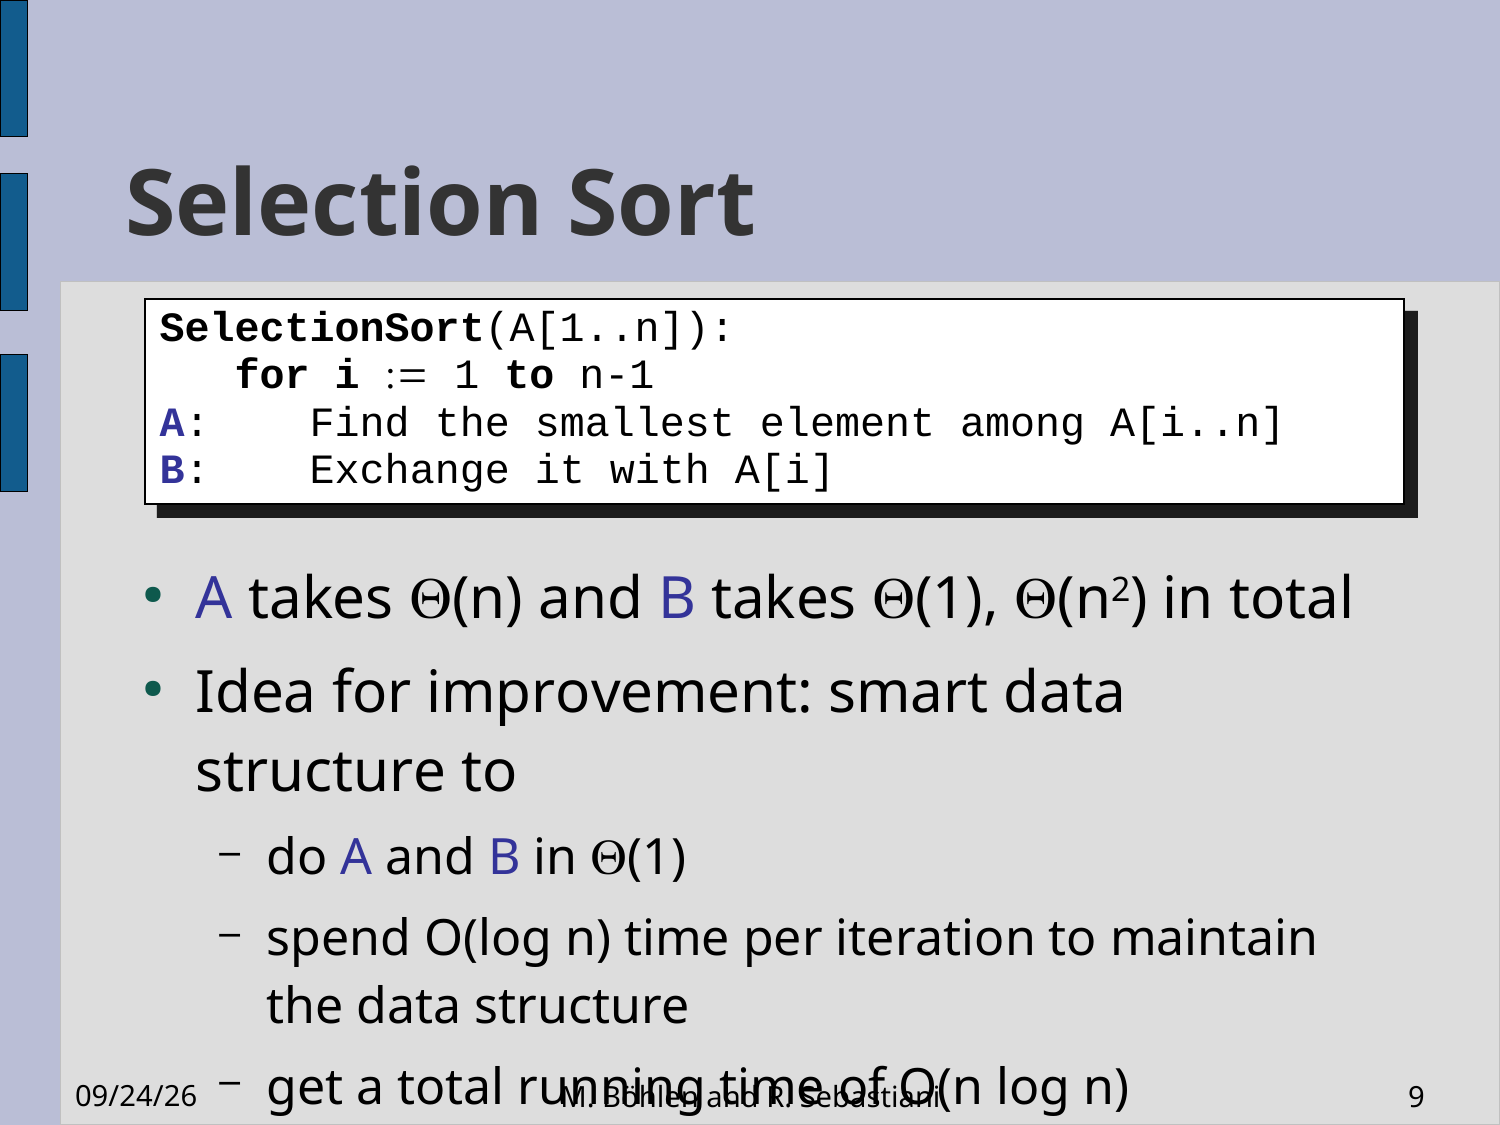

# Selection Sort
SelectionSort(A[1..n]):
 for i  1 to n-1
A: Find the smallest element among A[i..n]
B: Exchange it with A[i]
A takes (n) and B takes (1), (n2) in total
Idea for improvement: smart data structure to
do A and B in (1)
spend O(log n) time per iteration to maintain the data structure
get a total running time of O(n log n)
M. Böhlen and R. Sebastiani
9